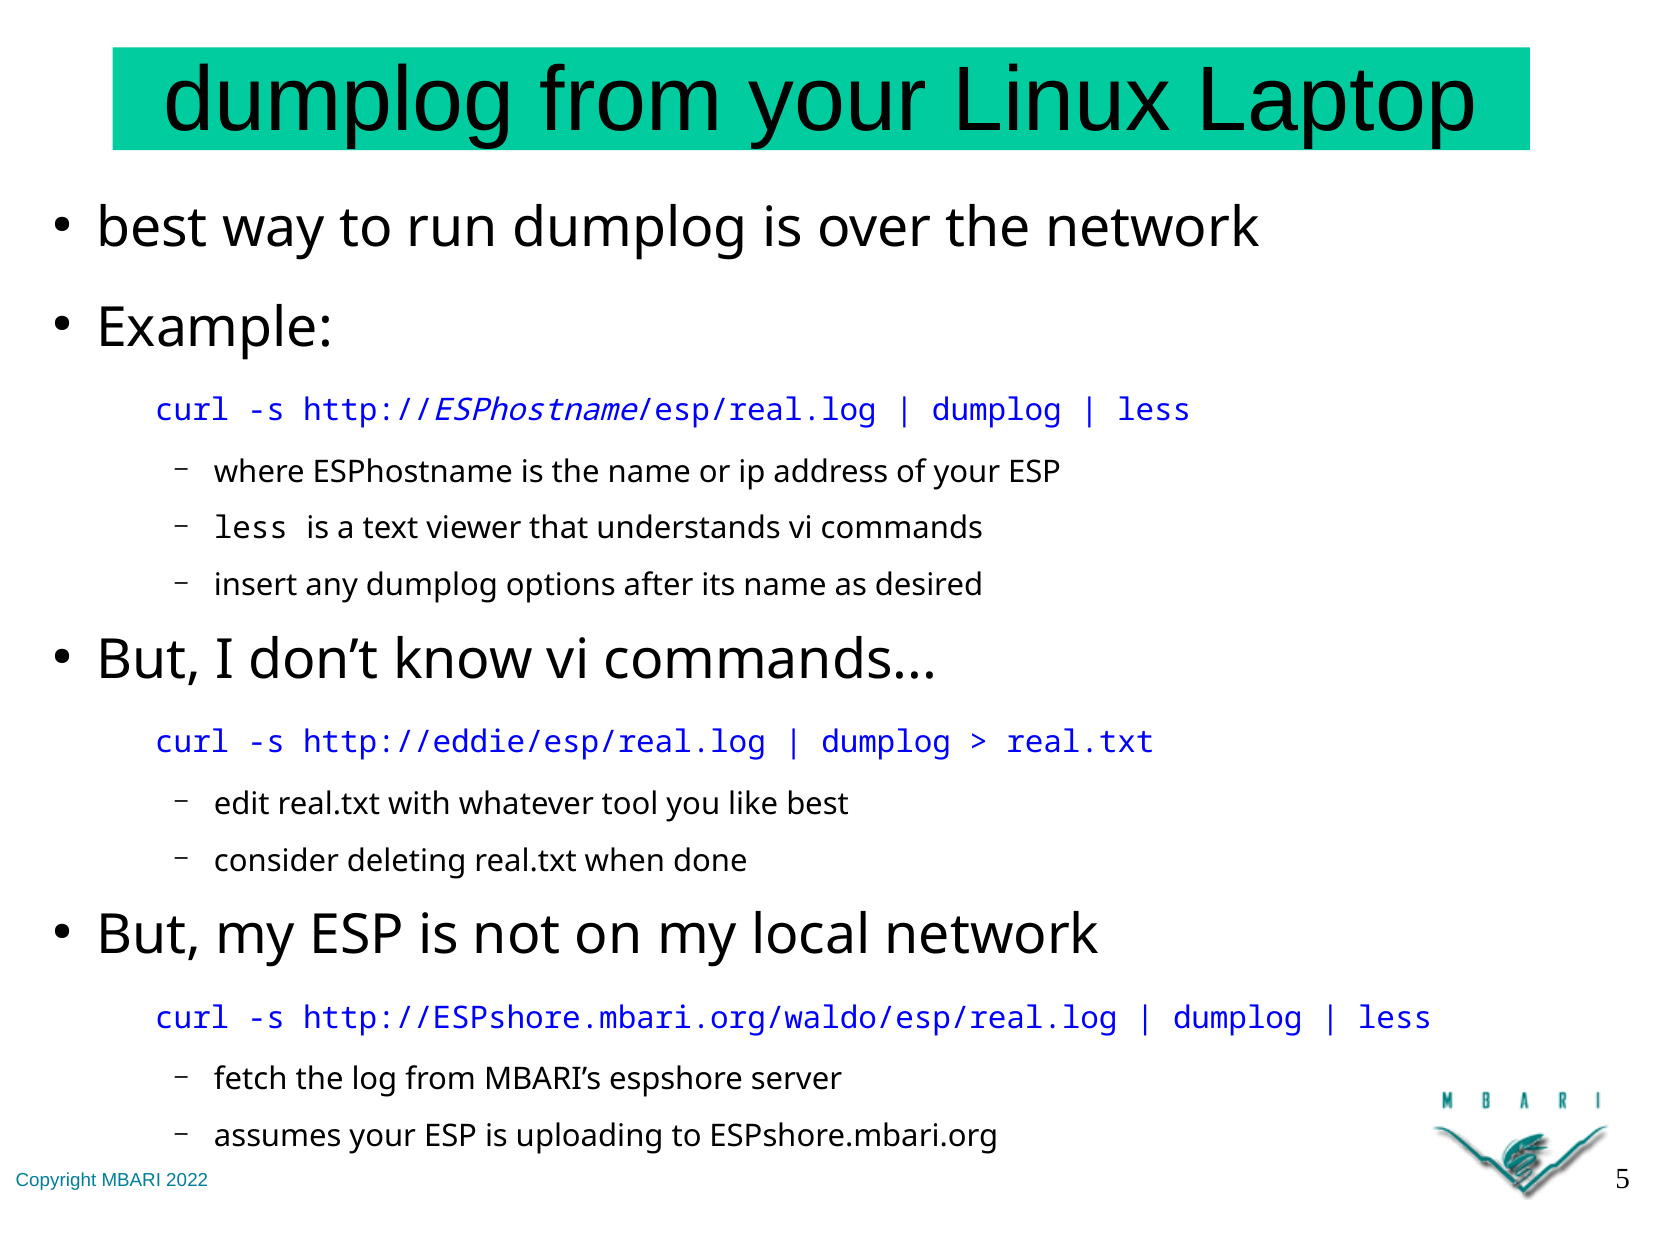

# dumplog from your Linux Laptop
best way to run dumplog is over the network
Example:
curl -s http://ESPhostname/esp/real.log | dumplog | less
where ESPhostname is the name or ip address of your ESP
less is a text viewer that understands vi commands
insert any dumplog options after its name as desired
But, I don’t know vi commands...
curl -s http://eddie/esp/real.log | dumplog > real.txt
edit real.txt with whatever tool you like best
consider deleting real.txt when done
But, my ESP is not on my local network
curl -s http://ESPshore.mbari.org/waldo/esp/real.log | dumplog | less
fetch the log from MBARI’s espshore server
assumes your ESP is uploading to ESPshore.mbari.org